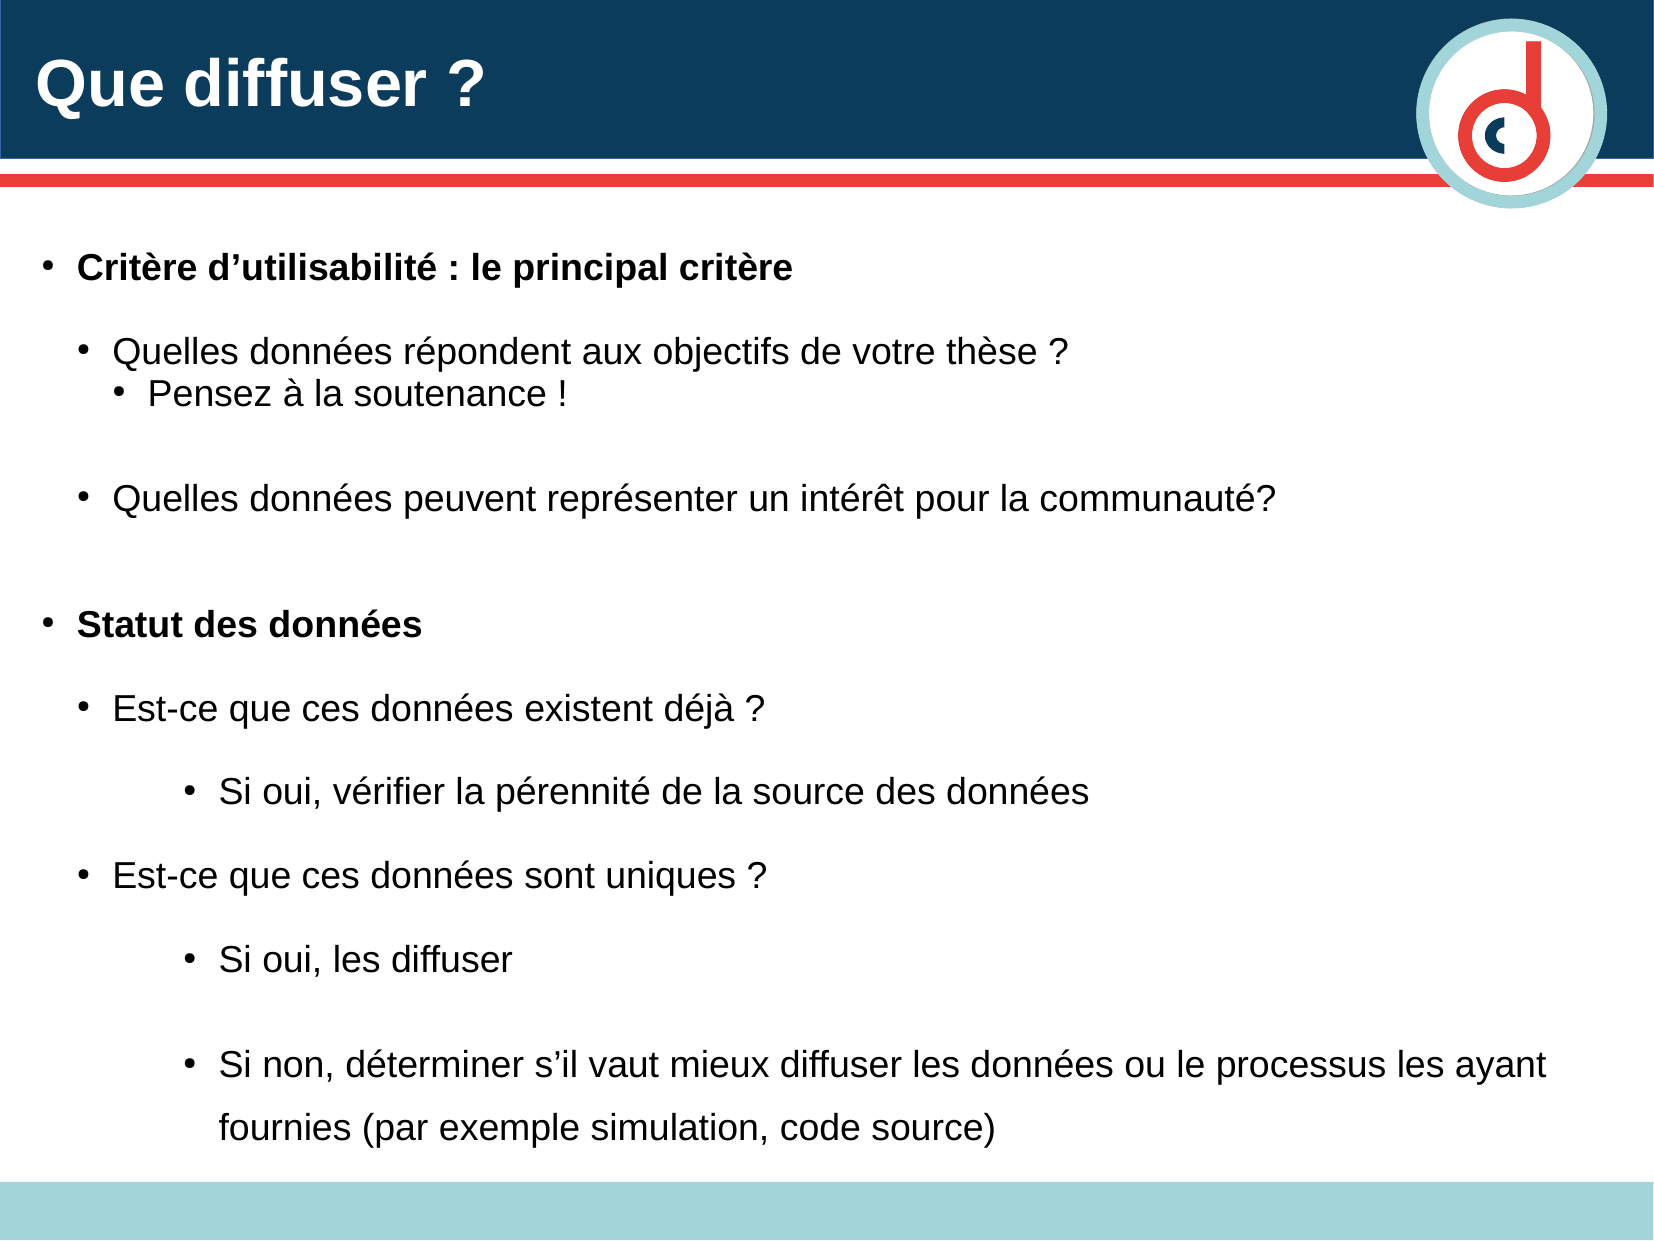

# Que diffuser ?
Critère d’utilisabilité : le principal critère
Quelles données répondent aux objectifs de votre thèse ?
Pensez à la soutenance !
Quelles données peuvent représenter un intérêt pour la communauté?
Statut des données
Est-ce que ces données existent déjà ?
Si oui, vérifier la pérennité de la source des données
Est-ce que ces données sont uniques ?
Si oui, les diffuser
Si non, déterminer s’il vaut mieux diffuser les données ou le processus les ayant fournies (par exemple simulation, code source)